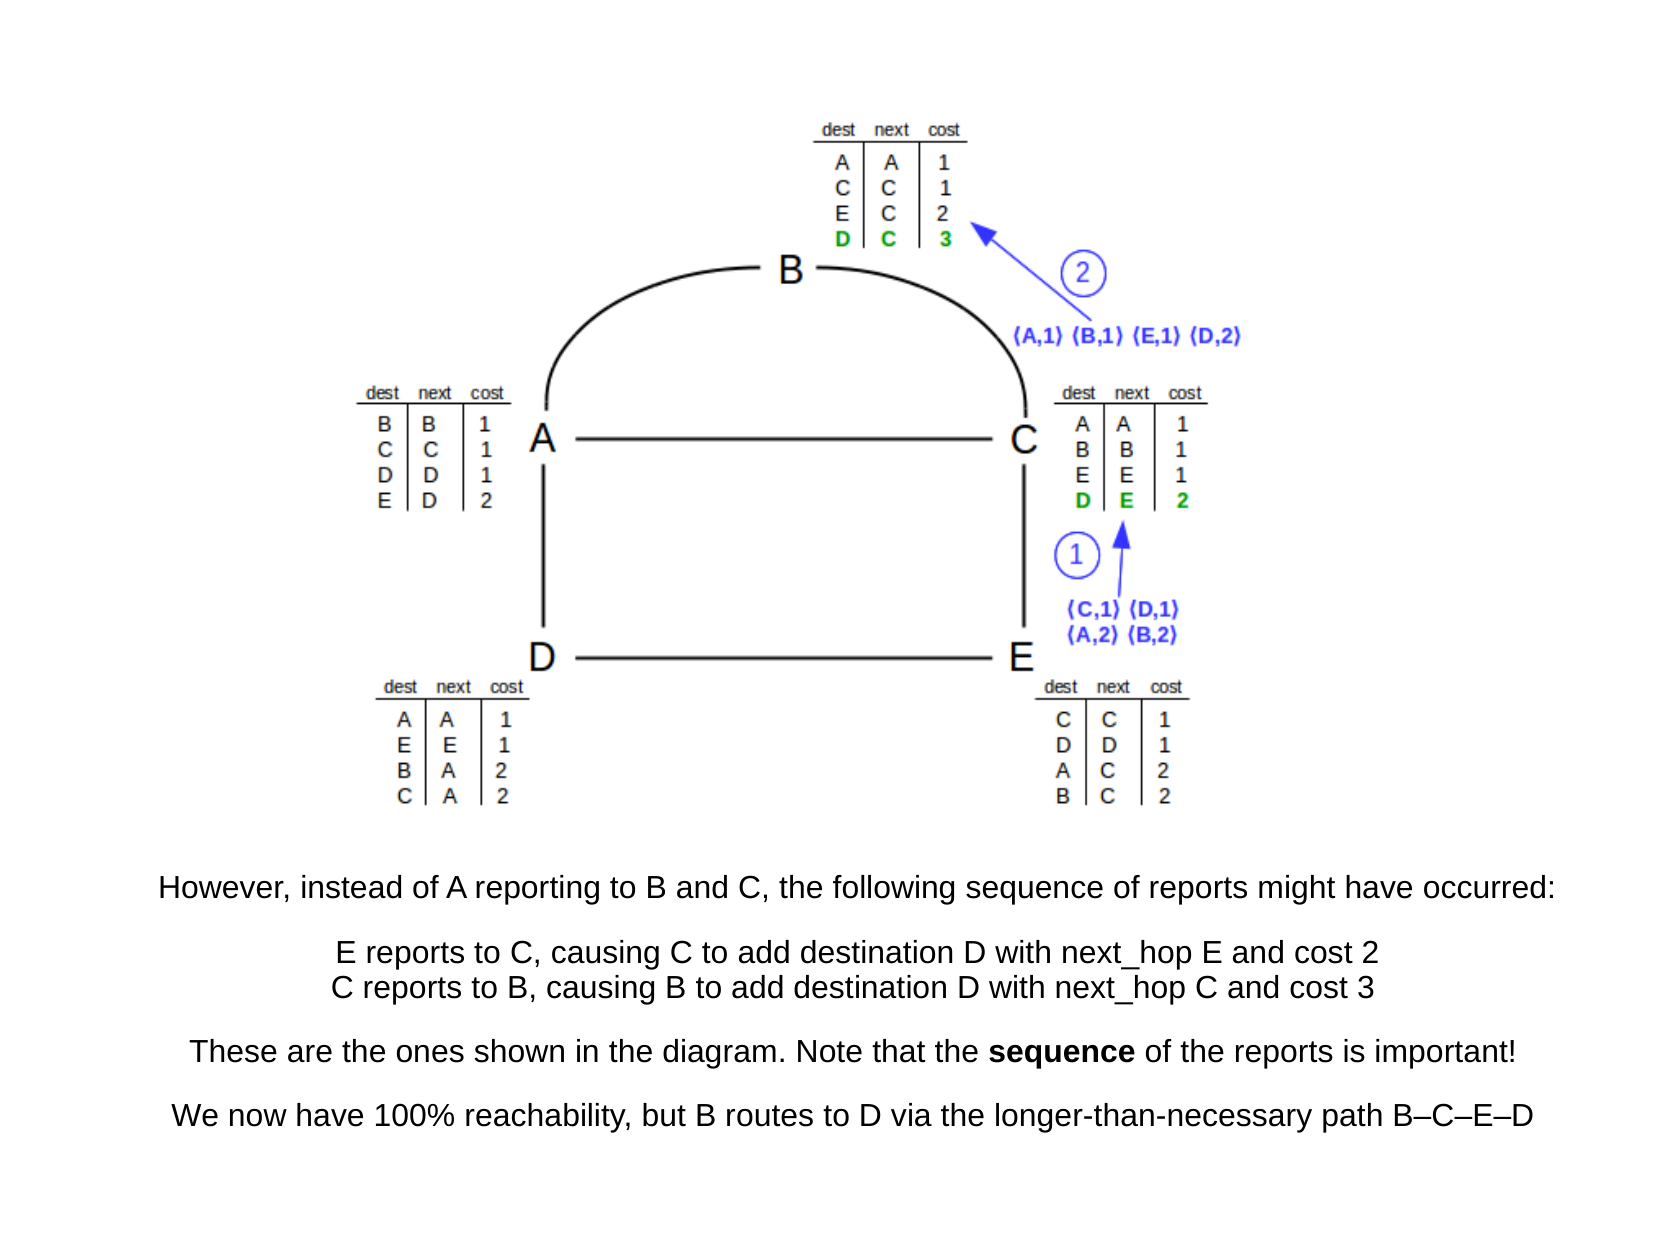

# However, instead of A reporting to B and C, the following sequence of reports might have occurred:
 E reports to C, causing C to add destination D with next_hop E and cost 2
C reports to B, causing B to add destination D with next_hop C and cost 3
These are the ones shown in the diagram. Note that the sequence of the reports is important!
We now have 100% reachability, but B routes to D via the longer-than-necessary path B–C–E–D